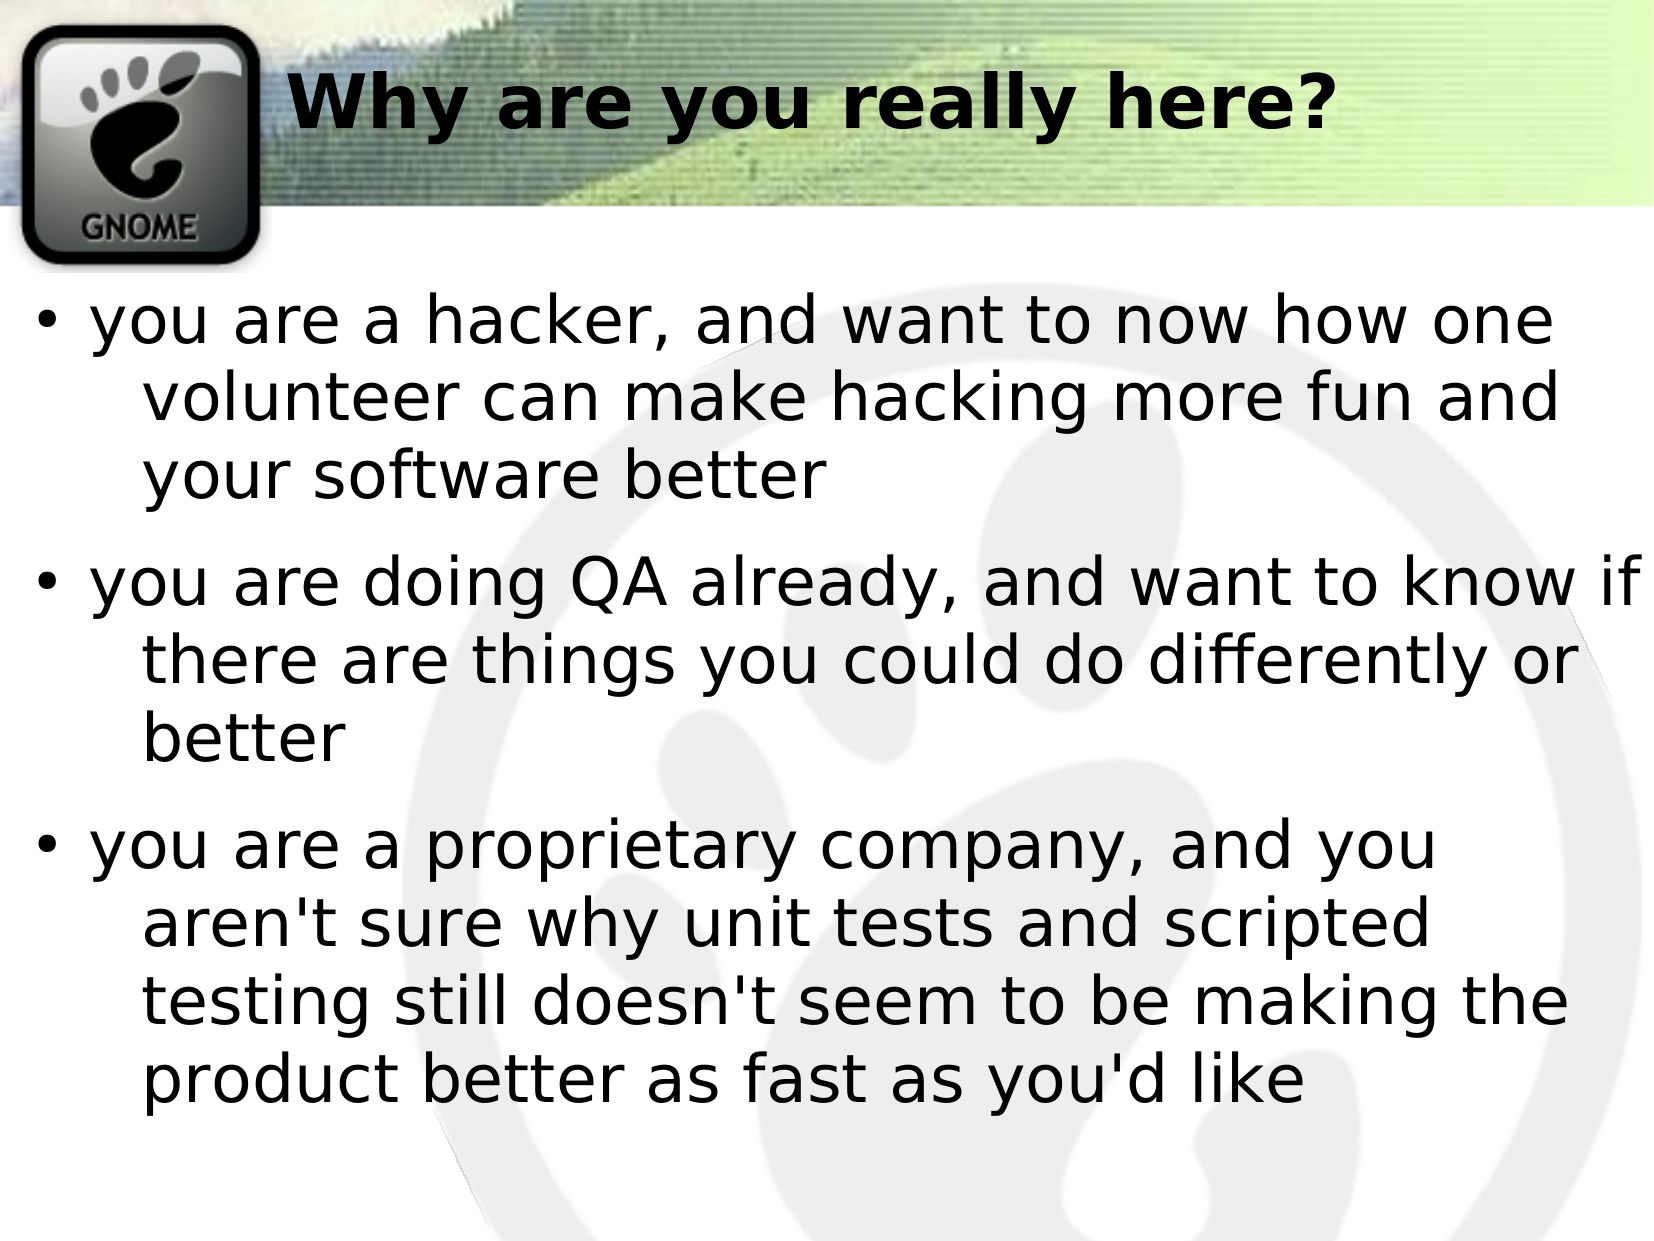

# Why are you really here?
you are a hacker, and want to now how one volunteer can make hacking more fun and your software better
you are doing QA already, and want to know if there are things you could do differently or better
you are a proprietary company, and you aren't sure why unit tests and scripted testing still doesn't seem to be making the product better as fast as you'd like